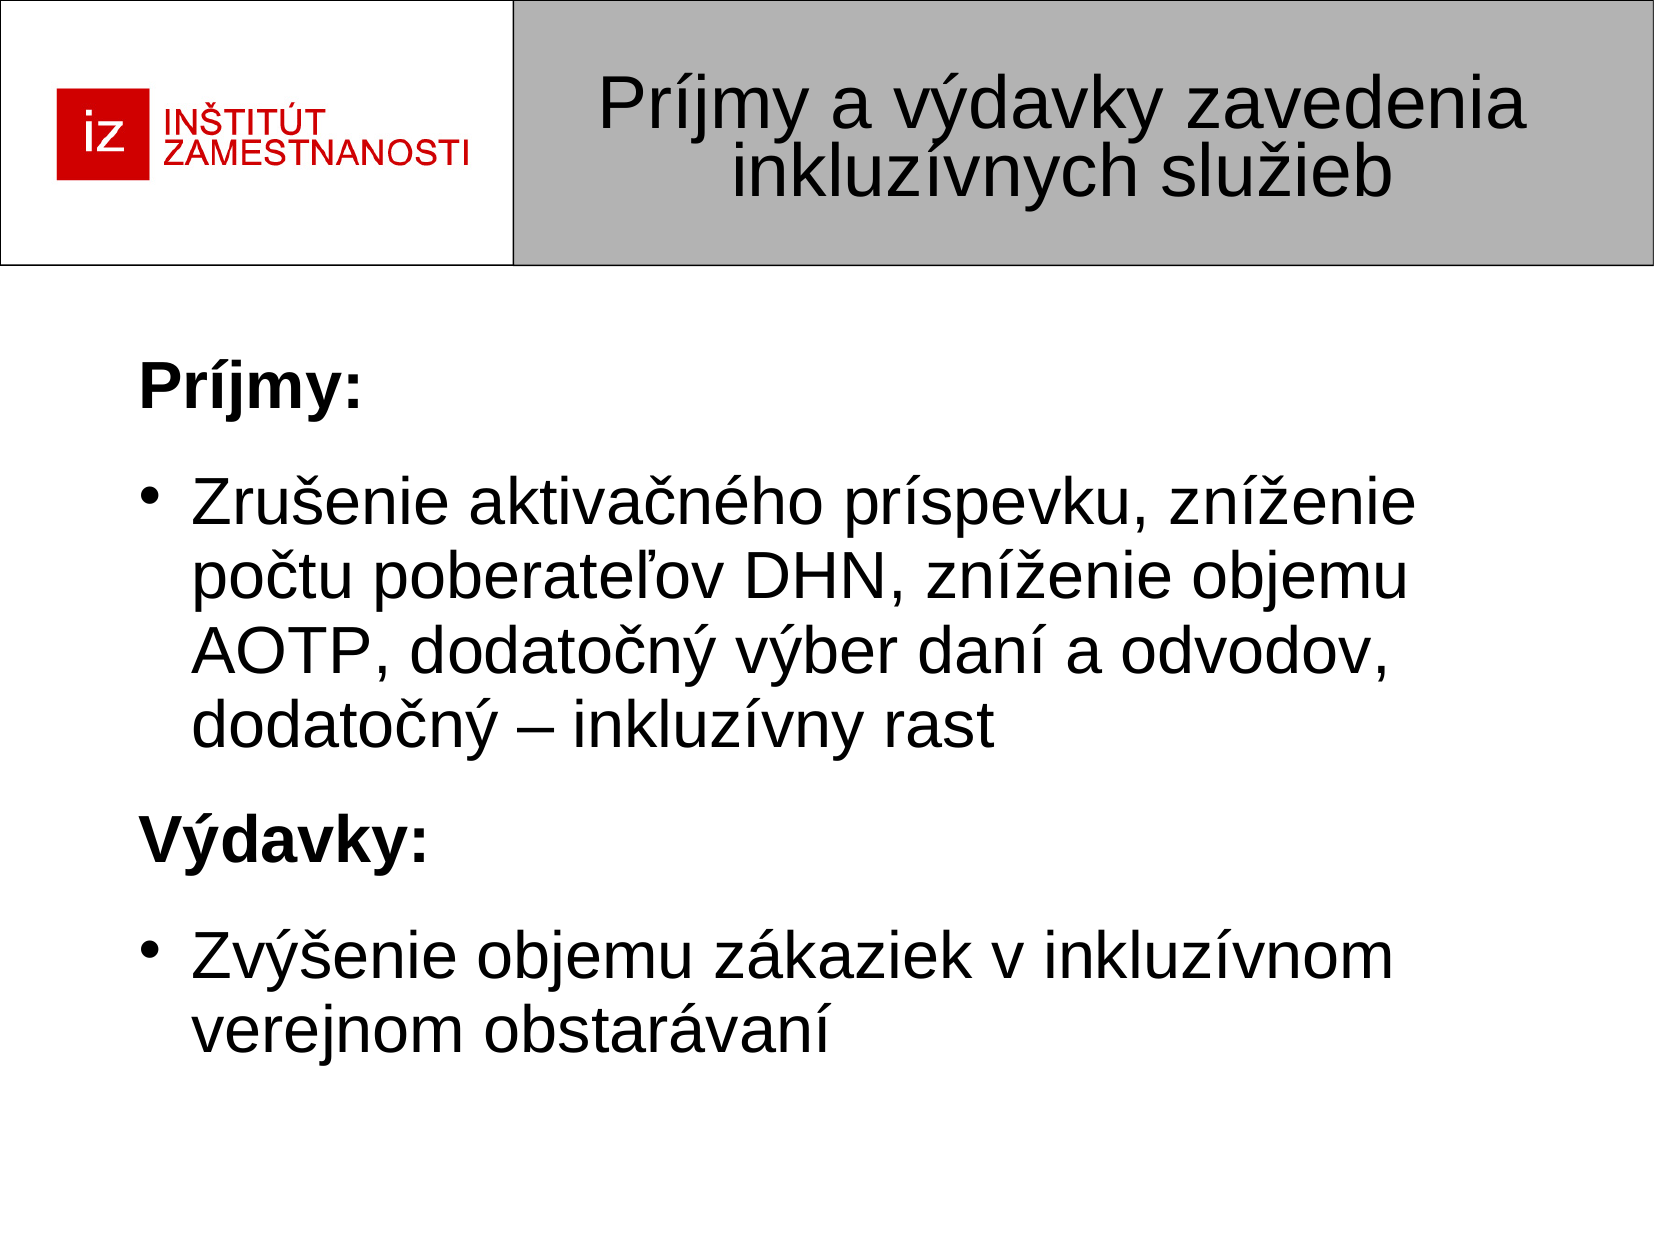

# Príjmy a výdavky zavedenia inkluzívnych služieb
Príjmy:
Zrušenie aktivačného príspevku, zníženie počtu poberateľov DHN, zníženie objemu AOTP, dodatočný výber daní a odvodov, dodatočný – inkluzívny rast
Výdavky:
Zvýšenie objemu zákaziek v inkluzívnom verejnom obstarávaní